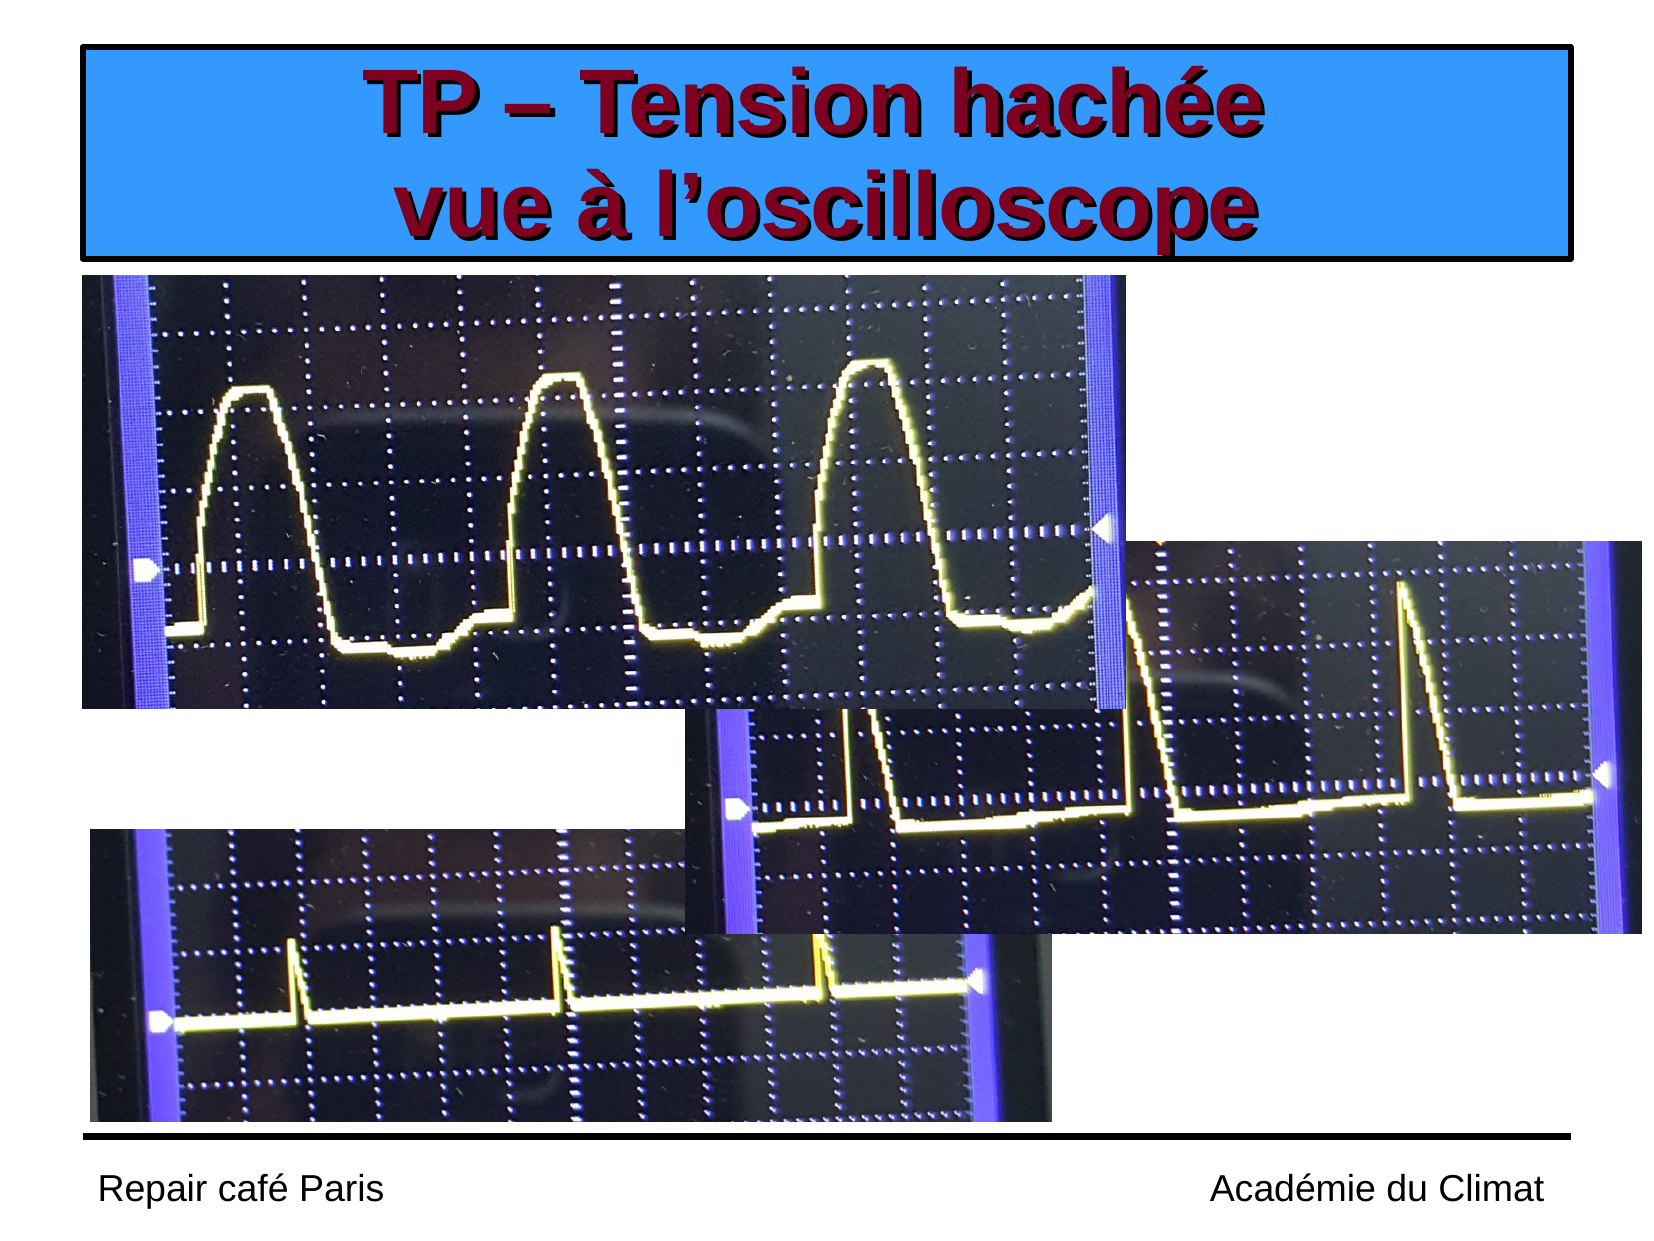

# TP – Tension hachée vue à l’oscilloscope
Repair café Paris	Académie du Climat